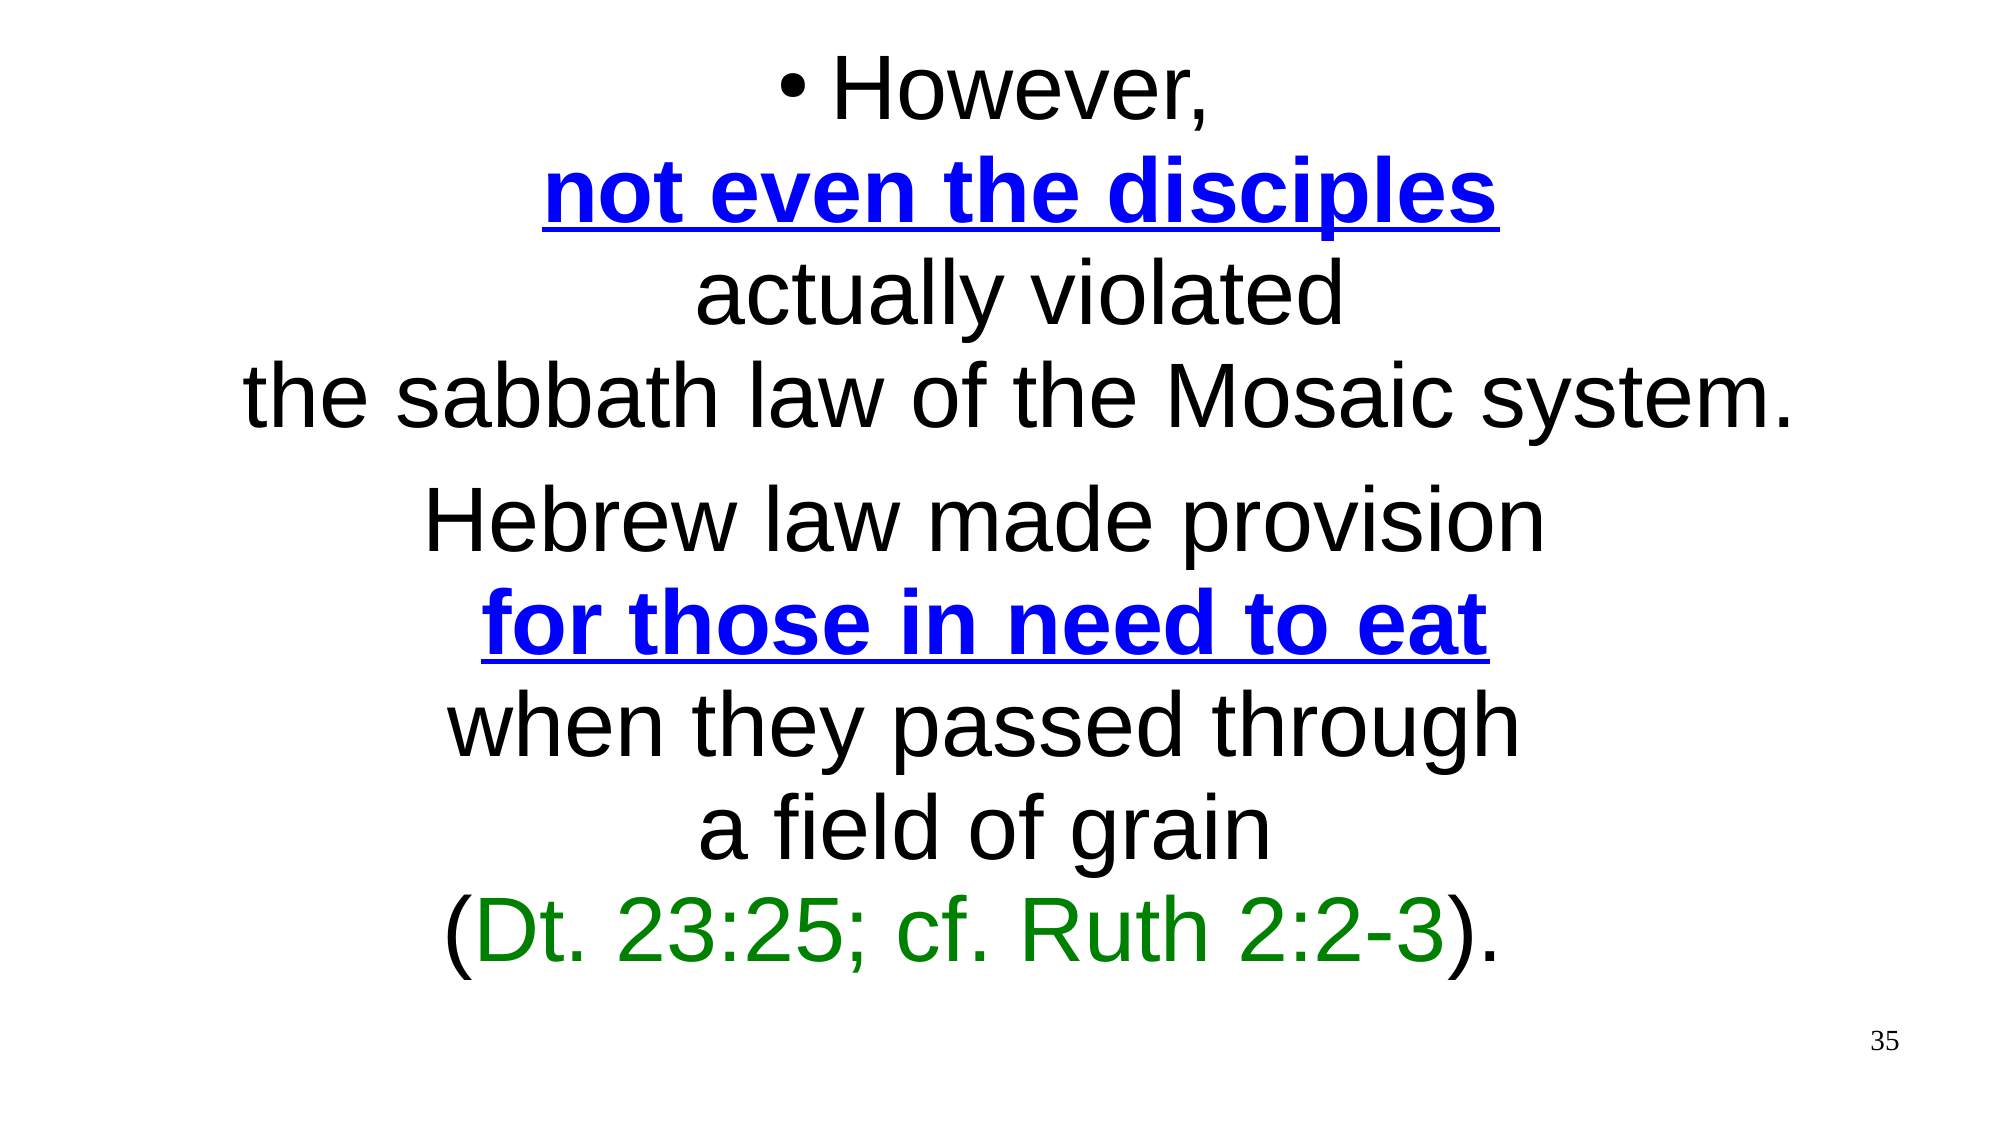

# However, not even the disciples actually violated the sabbath law of the Mosaic system.
Hebrew law made provision
for those in need to eat
when they passed through
a field of grain
(Dt. 23:25; cf. Ruth 2:2-3).
35